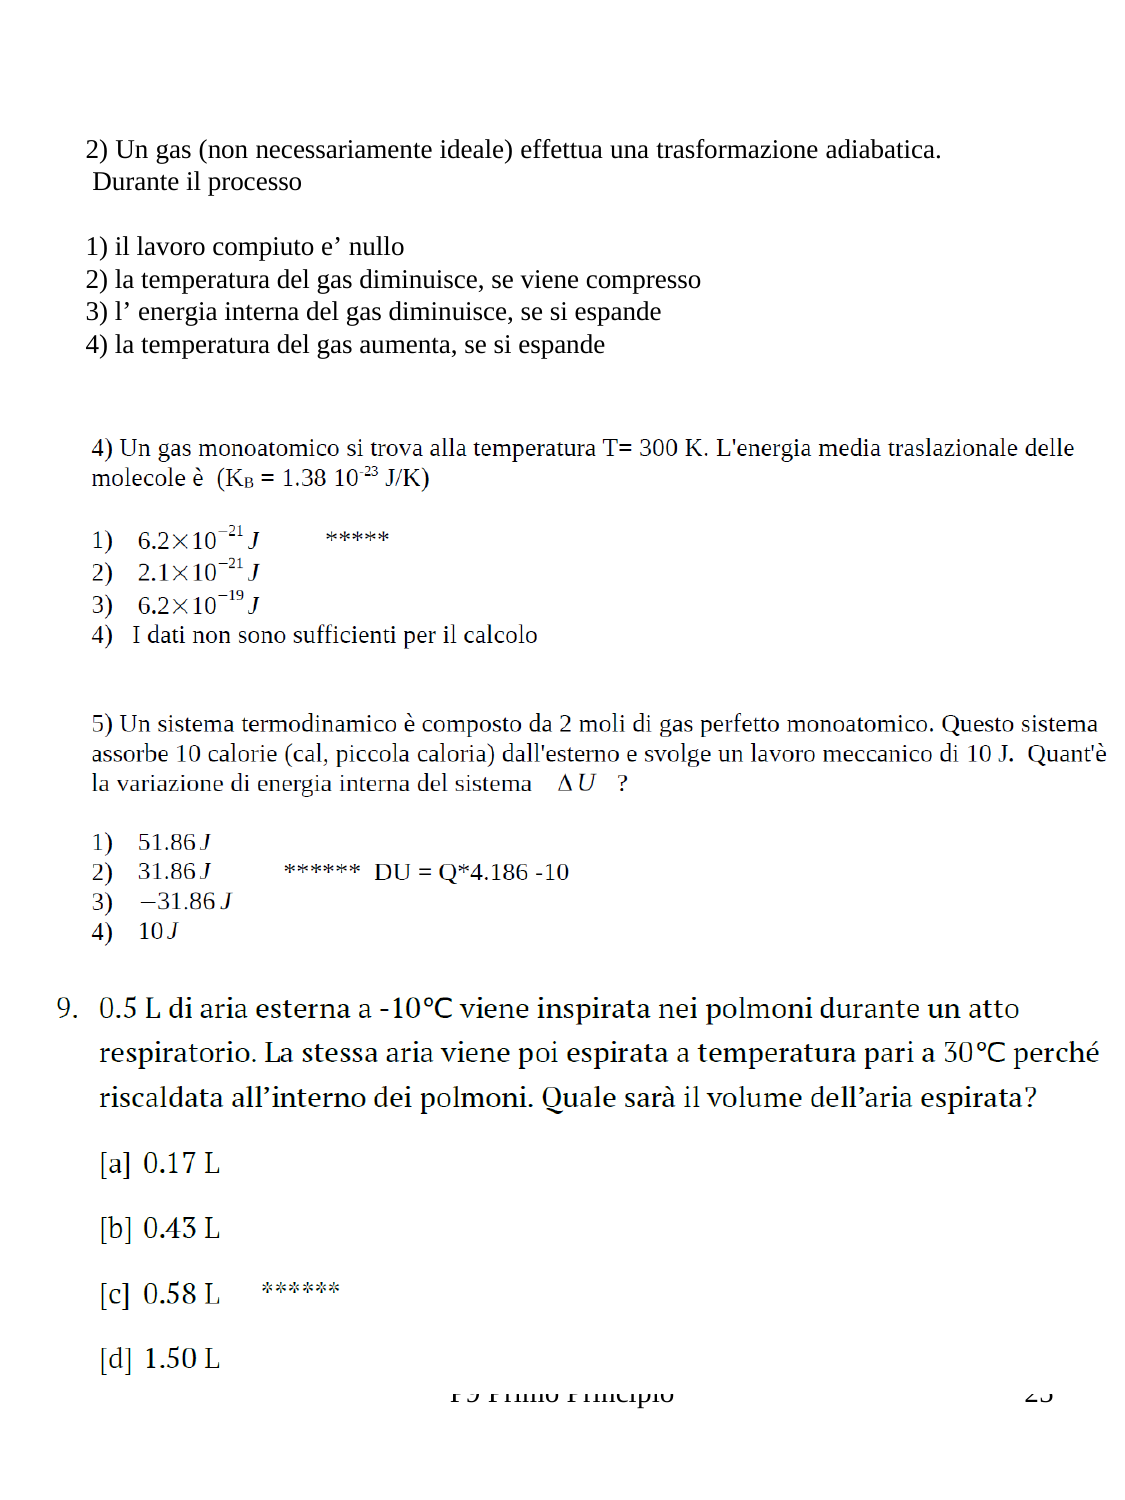

2) Un gas (non necessariamente ideale) effettua una trasformazione adiabatica. Durante il processo
1) il lavoro compiuto e’ nullo
2) la temperatura del gas diminuisce, se viene compresso
3) l’ energia interna del gas diminuisce, se si espande
4) la temperatura del gas aumenta, se si espande